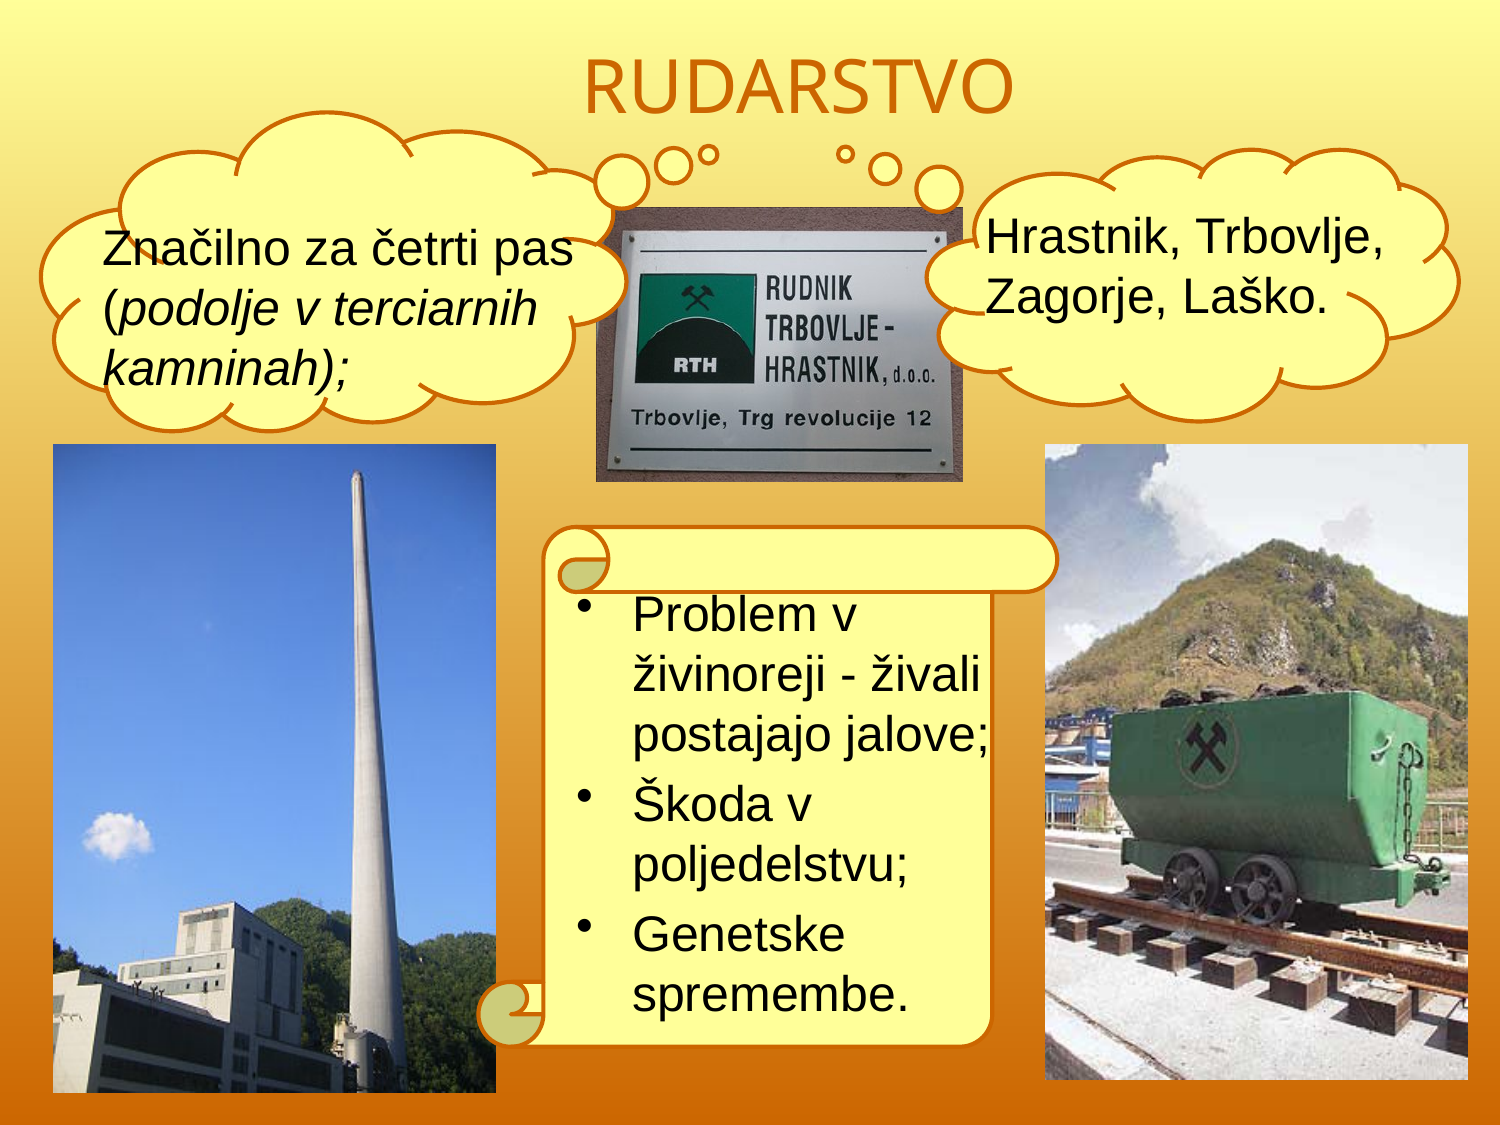

RUDARSTVO
# Hrastnik, Trbovlje, Zagorje, Laško.
	Značilno za četrti pas (podolje v terciarnih kamninah);
Problem v živinoreji - živali postajajo jalove;
Škoda v poljedelstvu;
Genetske spremembe.